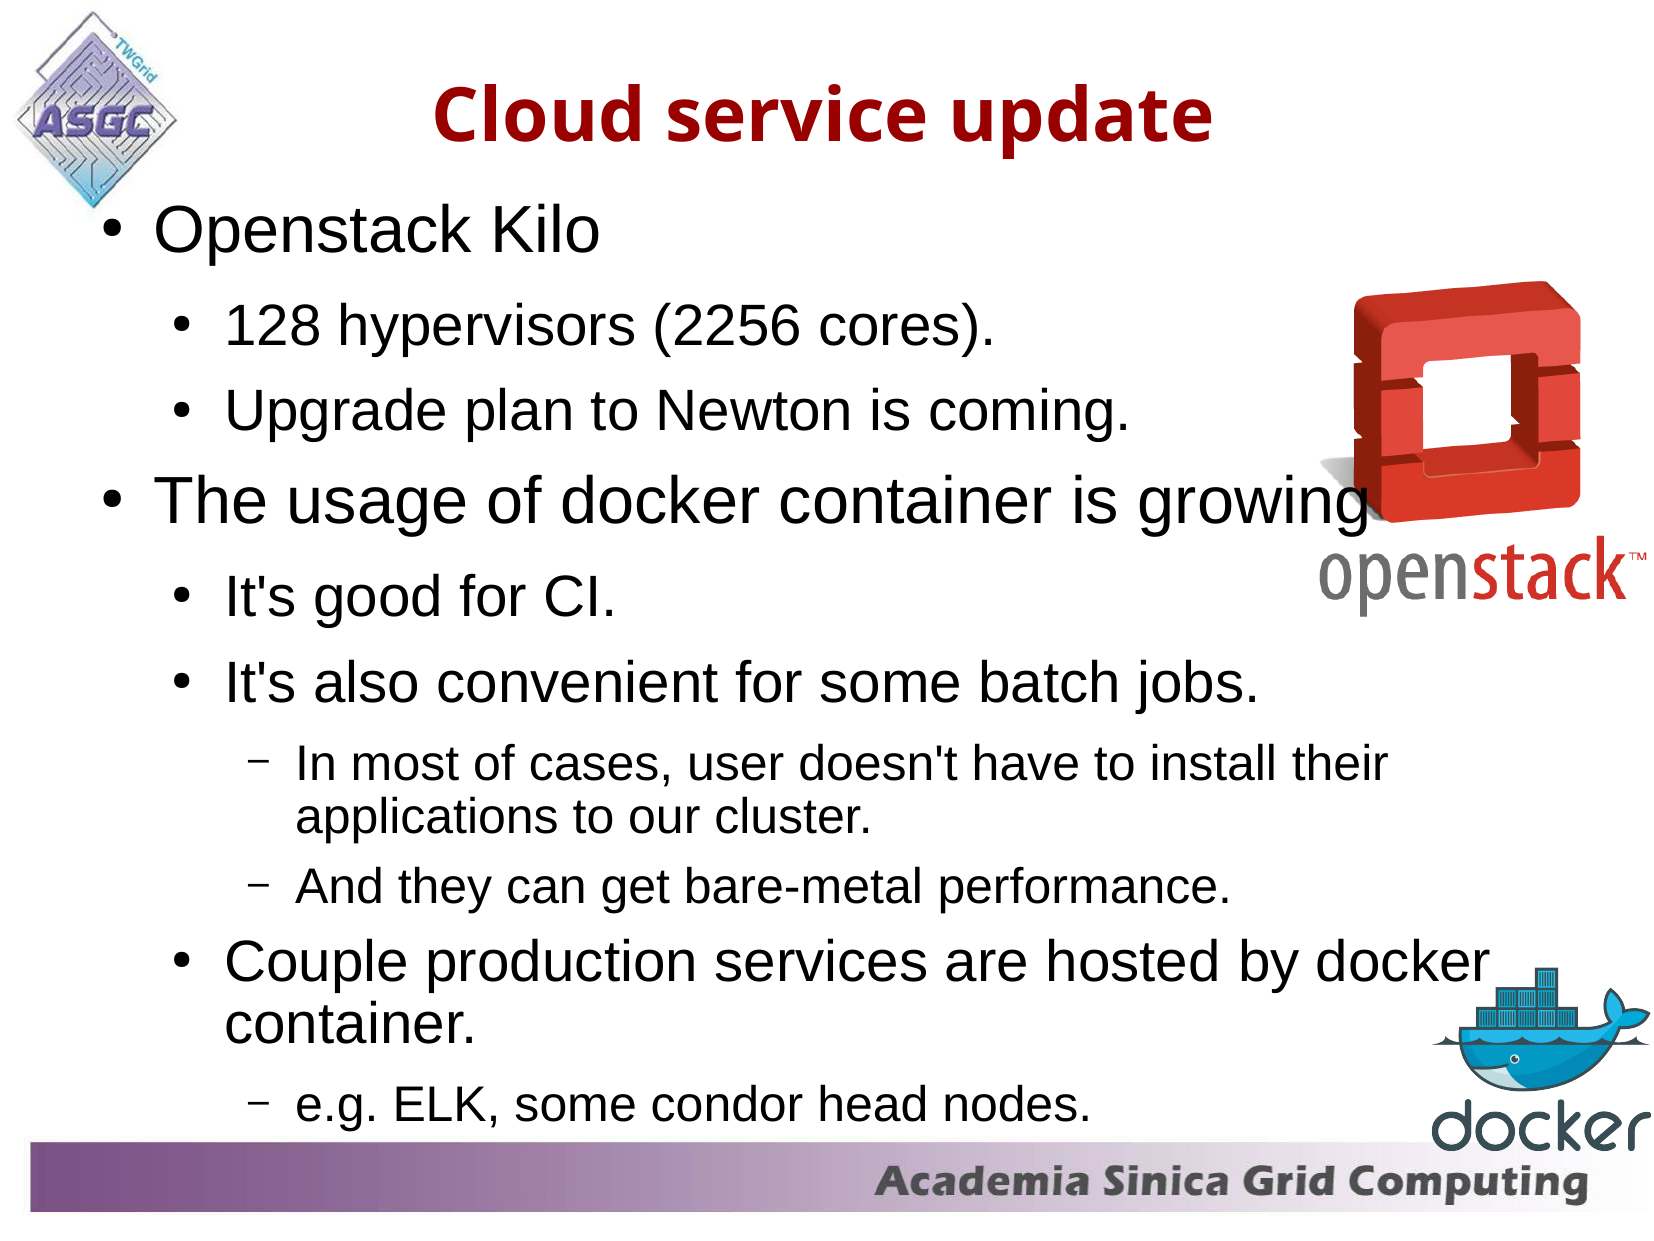

# Cloud service update
Openstack Kilo
128 hypervisors (2256 cores).
Upgrade plan to Newton is coming.
The usage of docker container is growing
It's good for CI.
It's also convenient for some batch jobs.
In most of cases, user doesn't have to install their applications to our cluster.
And they can get bare-metal performance.
Couple production services are hosted by docker container.
e.g. ELK, some condor head nodes.